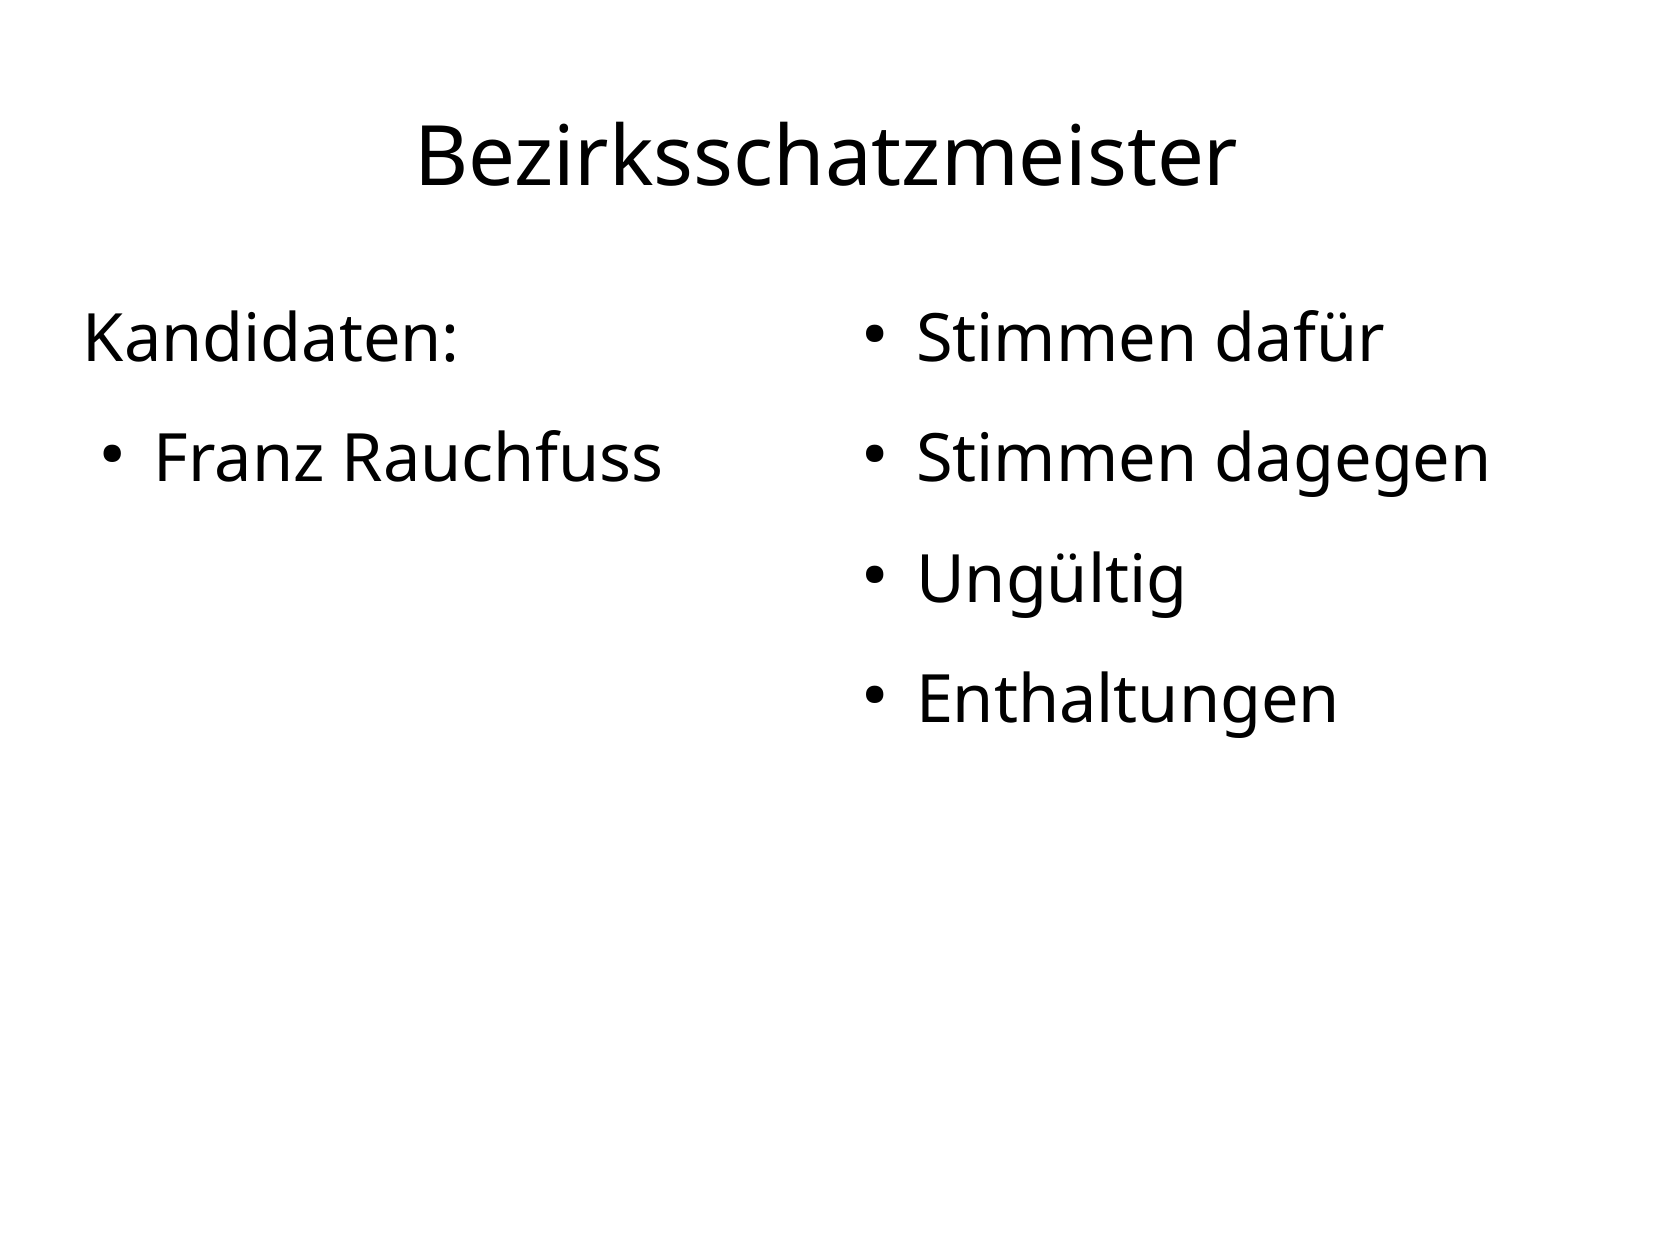

# Bezirksschatzmeister
Kandidaten:
Franz Rauchfuss
Stimmen dafür
Stimmen dagegen
Ungültig
Enthaltungen